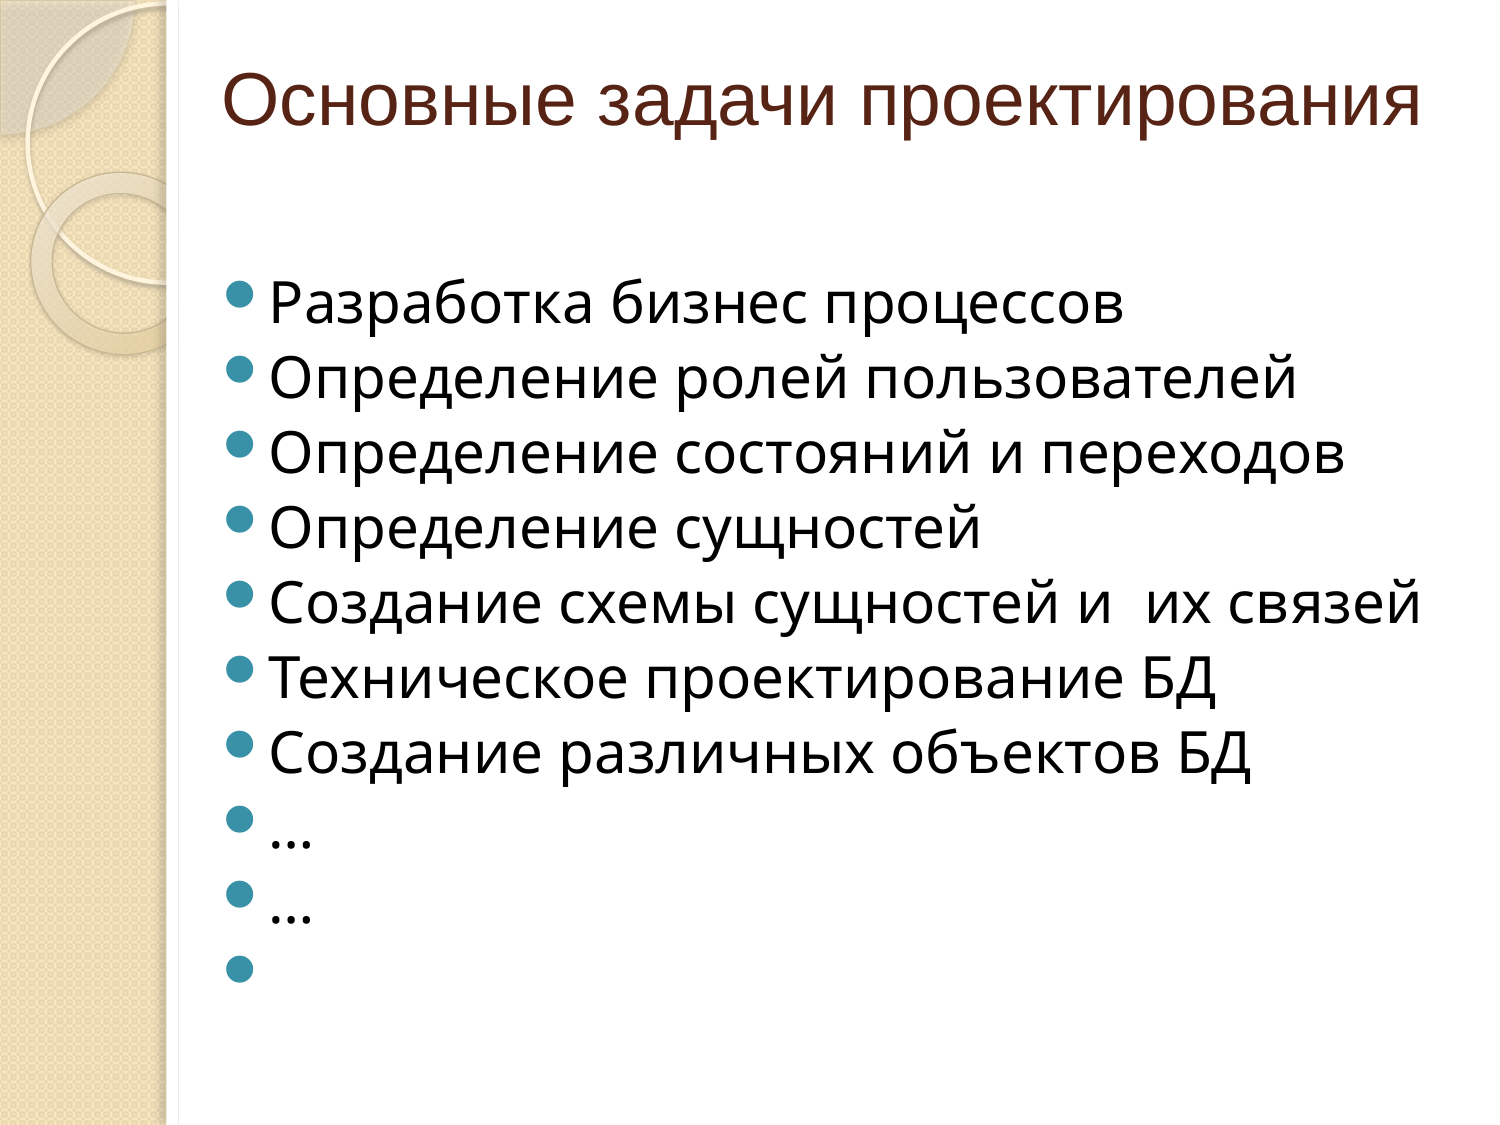

Основные задачи проектирования
# Разработка бизнес процессов
Определение ролей пользователей
Определение состояний и переходов
Определение сущностей
Создание схемы сущностей и их связей
Техническое проектирование БД
Создание различных объектов БД
…
…